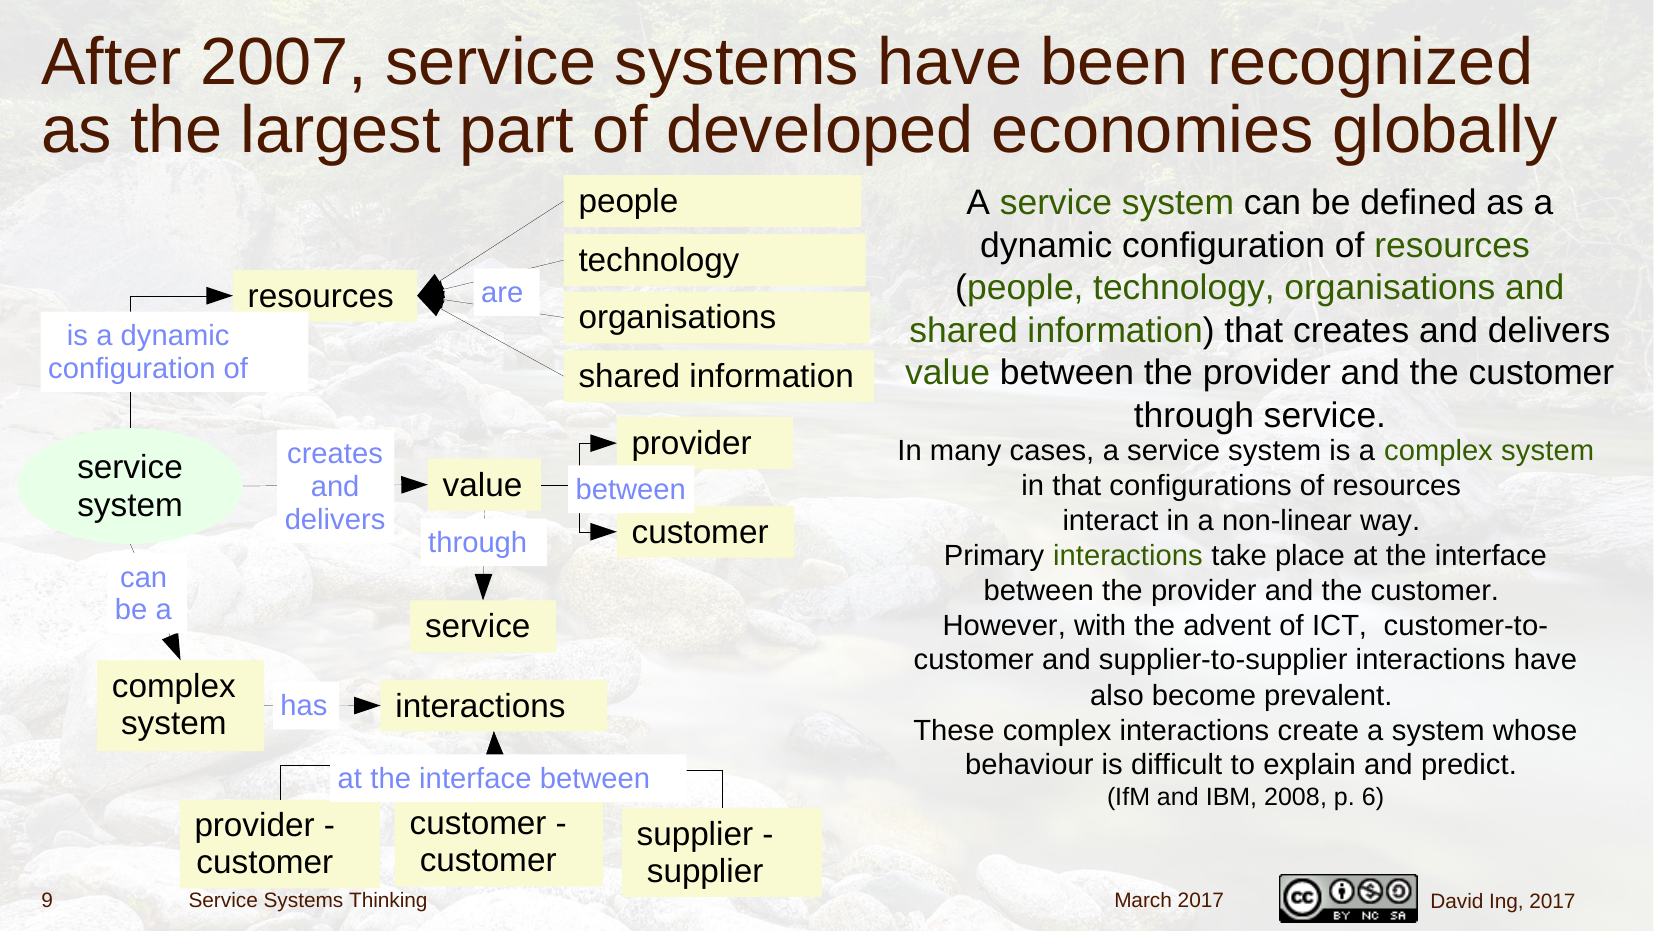

# After 2007, service systems have been recognized as the largest part of developed economies globally
A service system can be defined as a dynamic configuration of resources
(people, technology, organisations and shared information) that creates and delivers value between the provider and the customer through service.
people
technology
are
resources
organisations
is a dynamic configuration of
shared information
provider
In many cases, a service system is a complex system in that configurations of resources
interact in a non-linear way.
Primary interactions take place at the interface
between the provider and the customer.
However, with the advent of ICT, customer-to-customer and supplier-to-supplier interactions have also become prevalent.
These complex interactions create a system whose behaviour is difficult to explain and predict.
(IfM and IBM, 2008, p. 6)
service system
creates and delivers
value
between
customer
through
can be a
service
complex system
interactions
has
at the interface between
customer - customer
provider - customer
supplier - supplier
Service Systems Thinking
March 2017
9